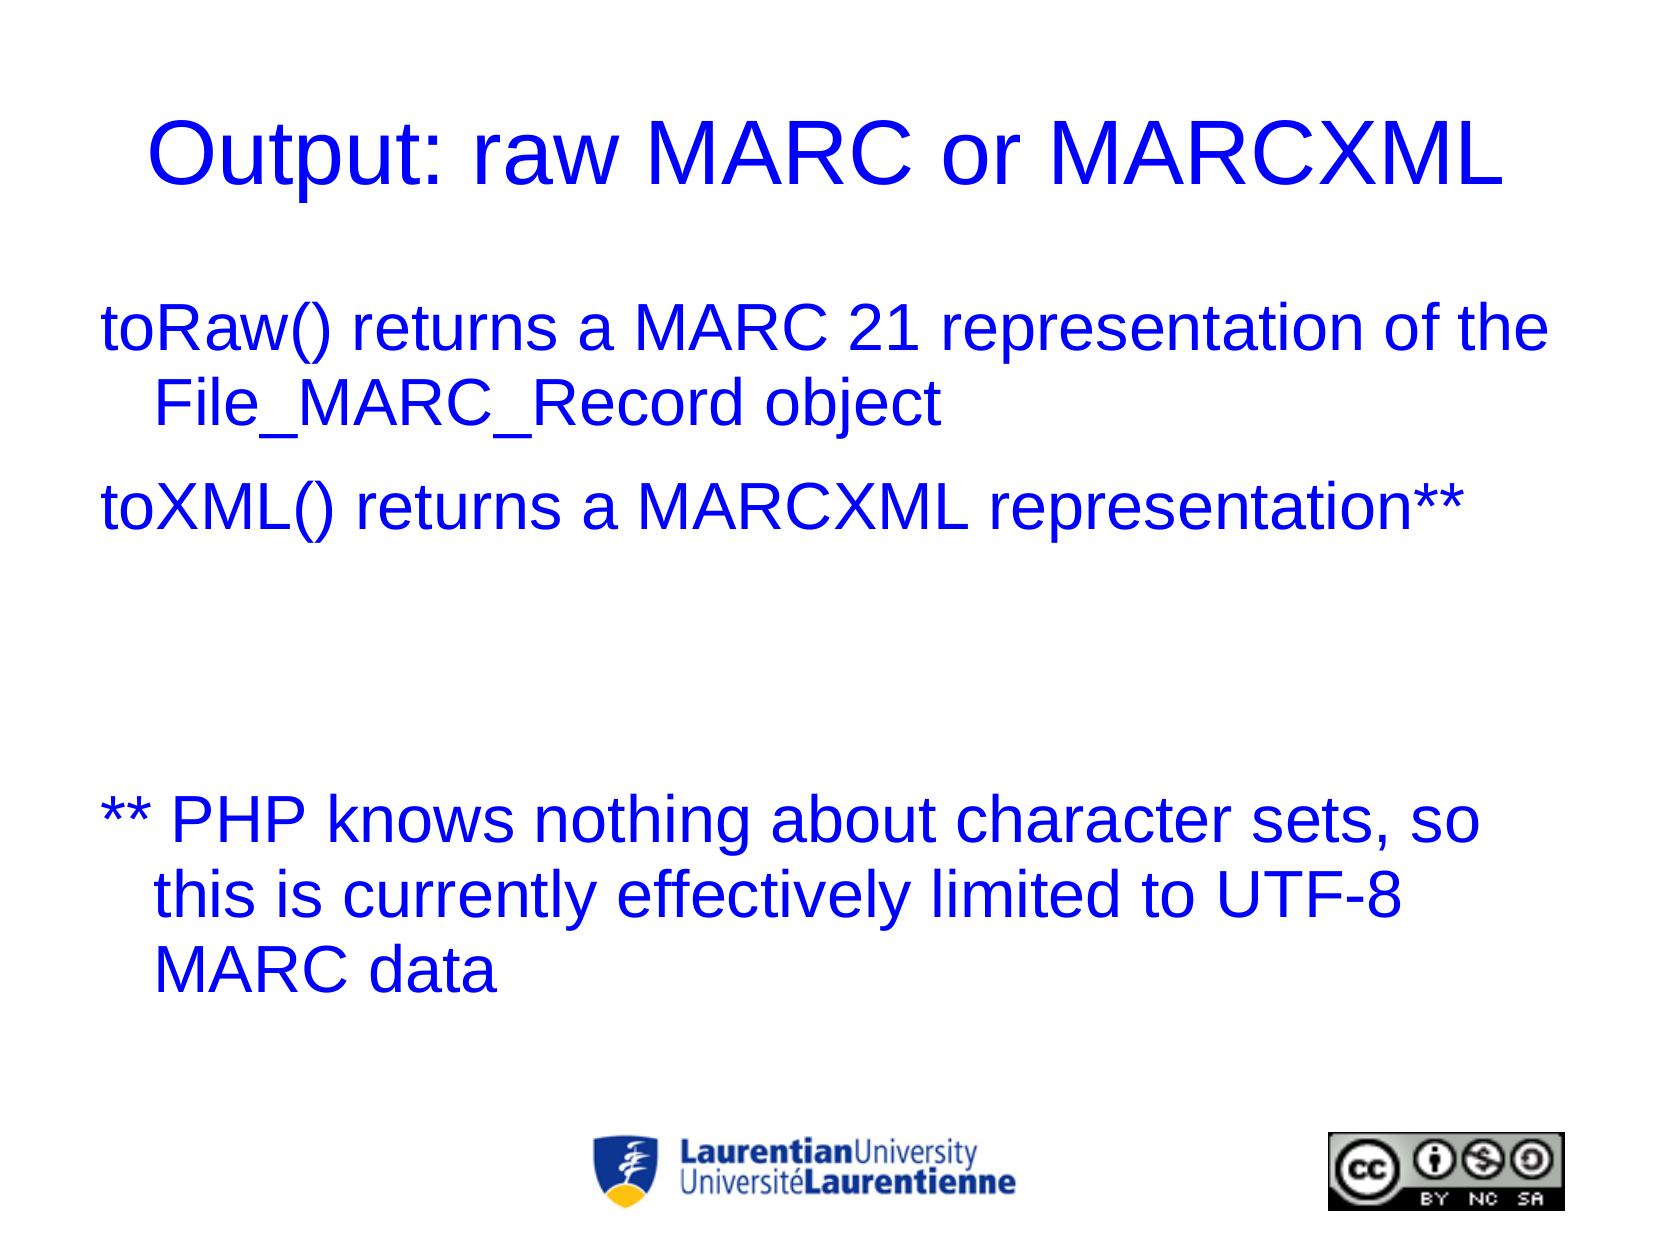

# Output: raw MARC or MARCXML
toRaw() returns a MARC 21 representation of the File_MARC_Record object
toXML() returns a MARCXML representation**
** PHP knows nothing about character sets, so this is currently effectively limited to UTF-8 MARC data